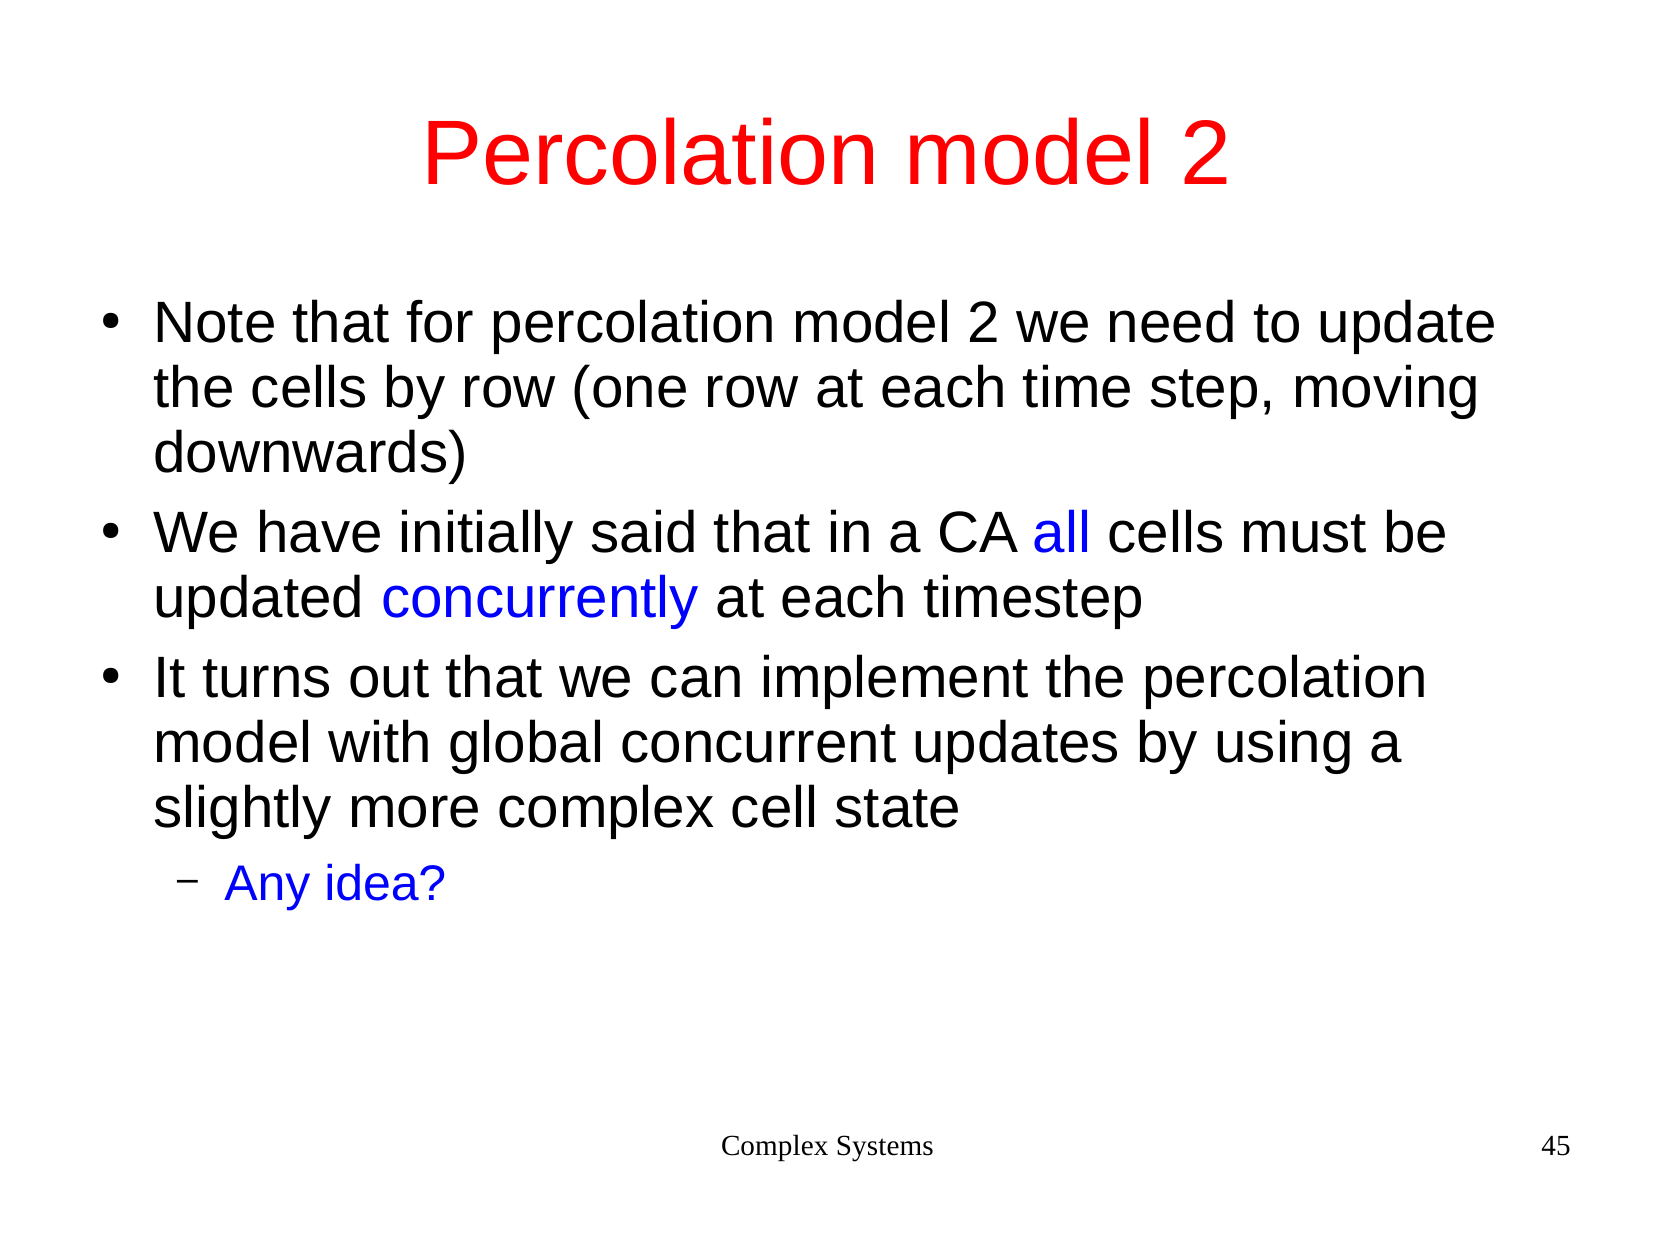

# Percolation model 2
Note that for percolation model 2 we need to update the cells by row (one row at each time step, moving downwards)
We have initially said that in a CA all cells must be updated concurrently at each timestep
It turns out that we can implement the percolation model with global concurrent updates by using a slightly more complex cell state
Any idea?
Complex Systems
45